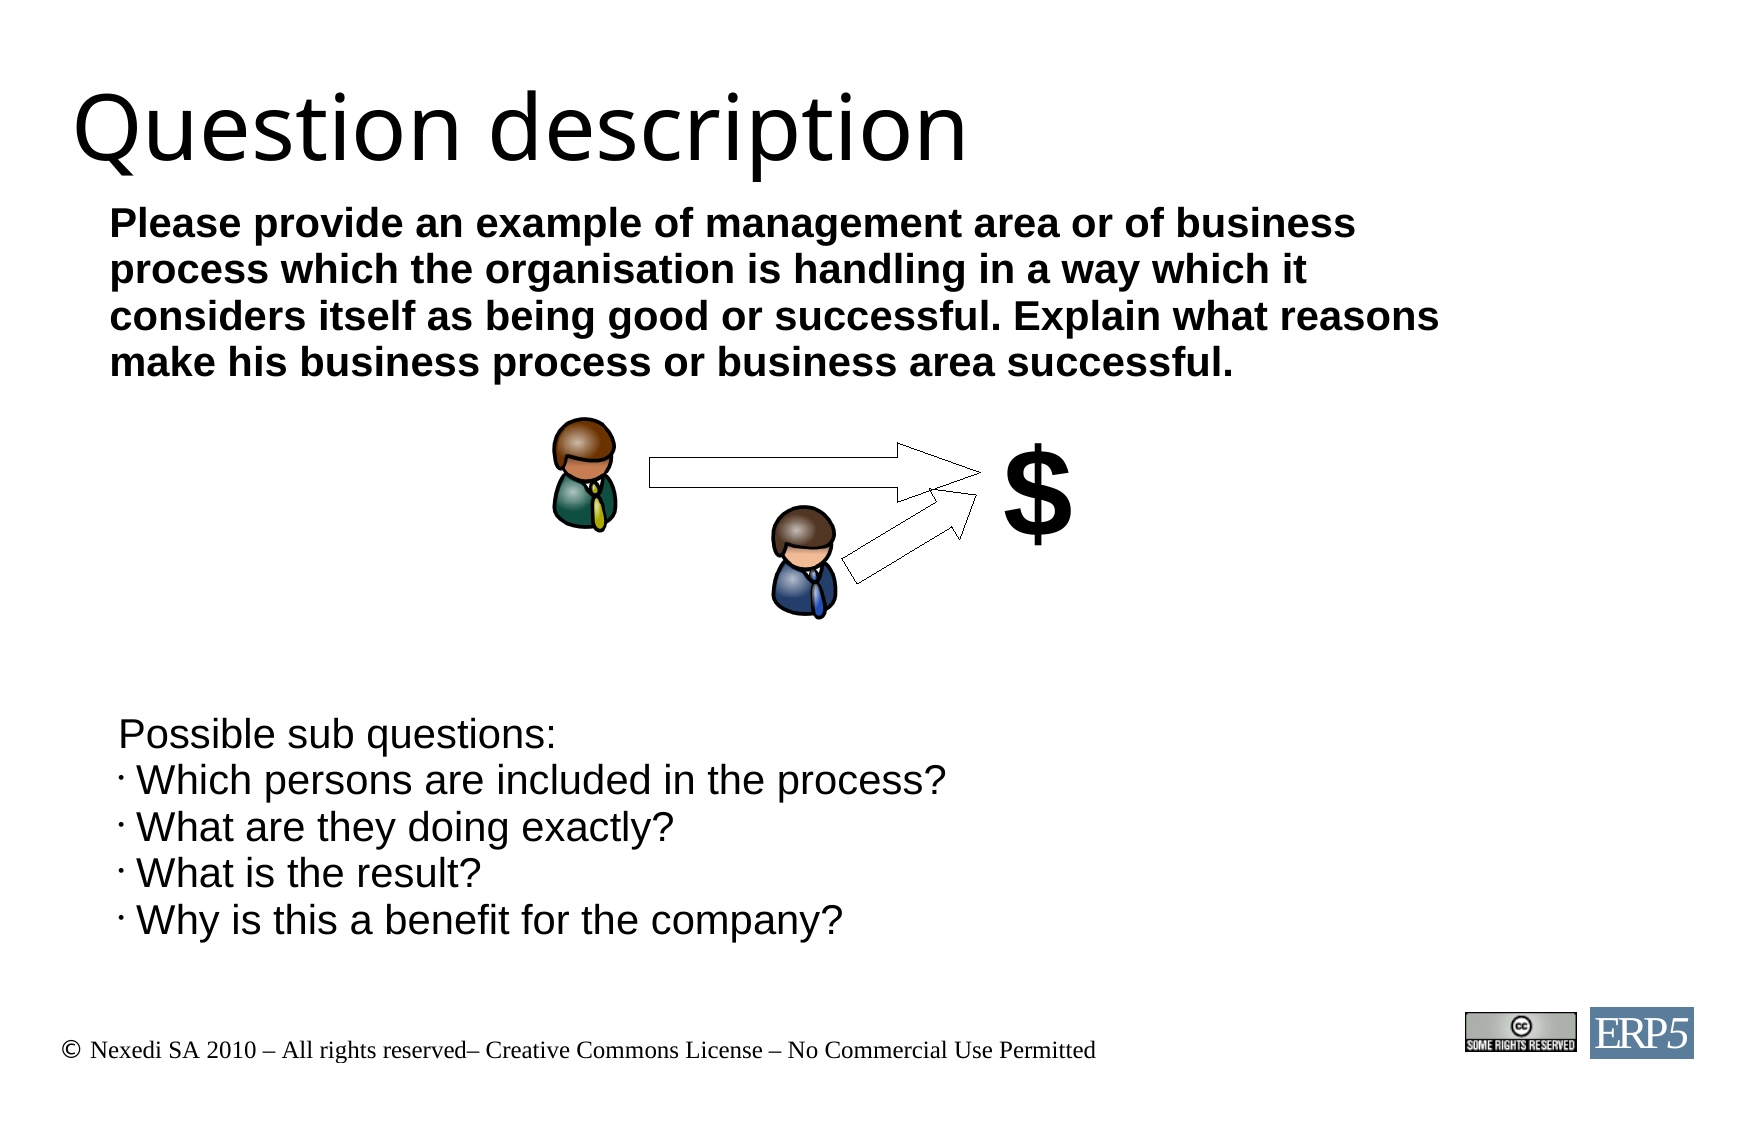

# Question description
Please provide an example of management area or of business process which the organisation is handling in a way which it considers itself as being good or successful. Explain what reasons make his business process or business area successful.
$
Possible sub questions:
 Which persons are included in the process?
 What are they doing exactly?
 What is the result?
 Why is this a benefit for the company?